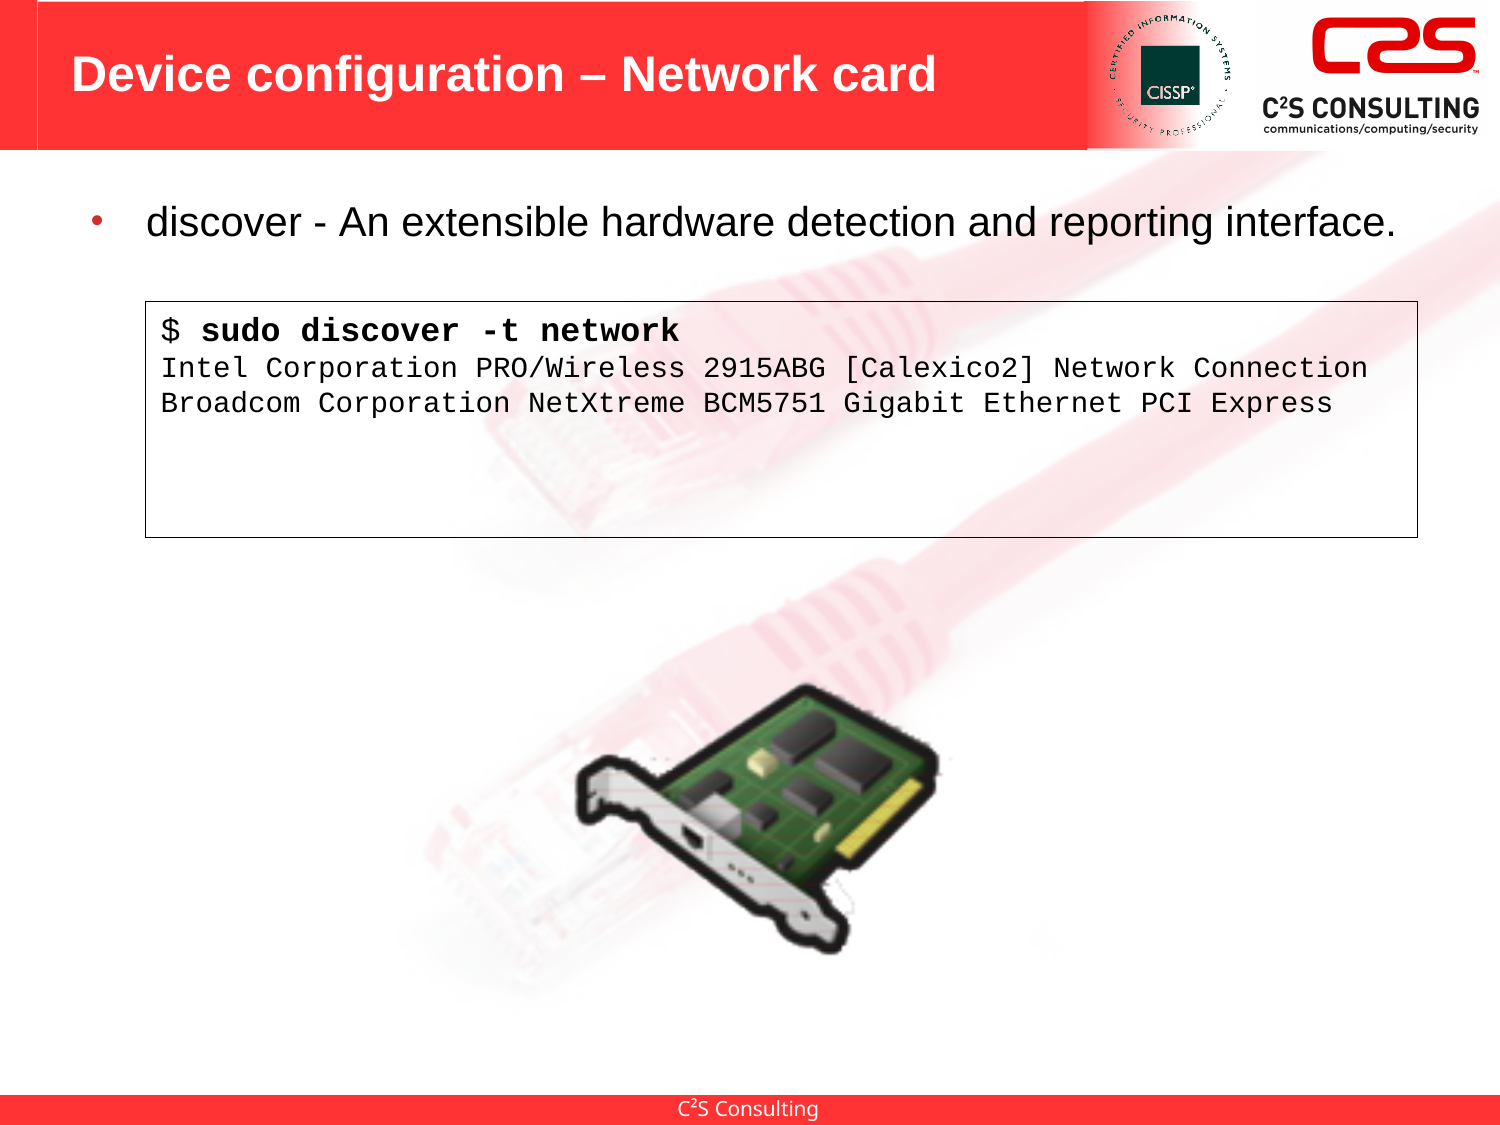

Device configuration – Network card
# discover - An extensible hardware detection and reporting interface.
$ sudo discover -t network
Intel Corporation PRO/Wireless 2915ABG [Calexico2] Network Connection
Broadcom Corporation NetXtreme BCM5751 Gigabit Ethernet PCI Express